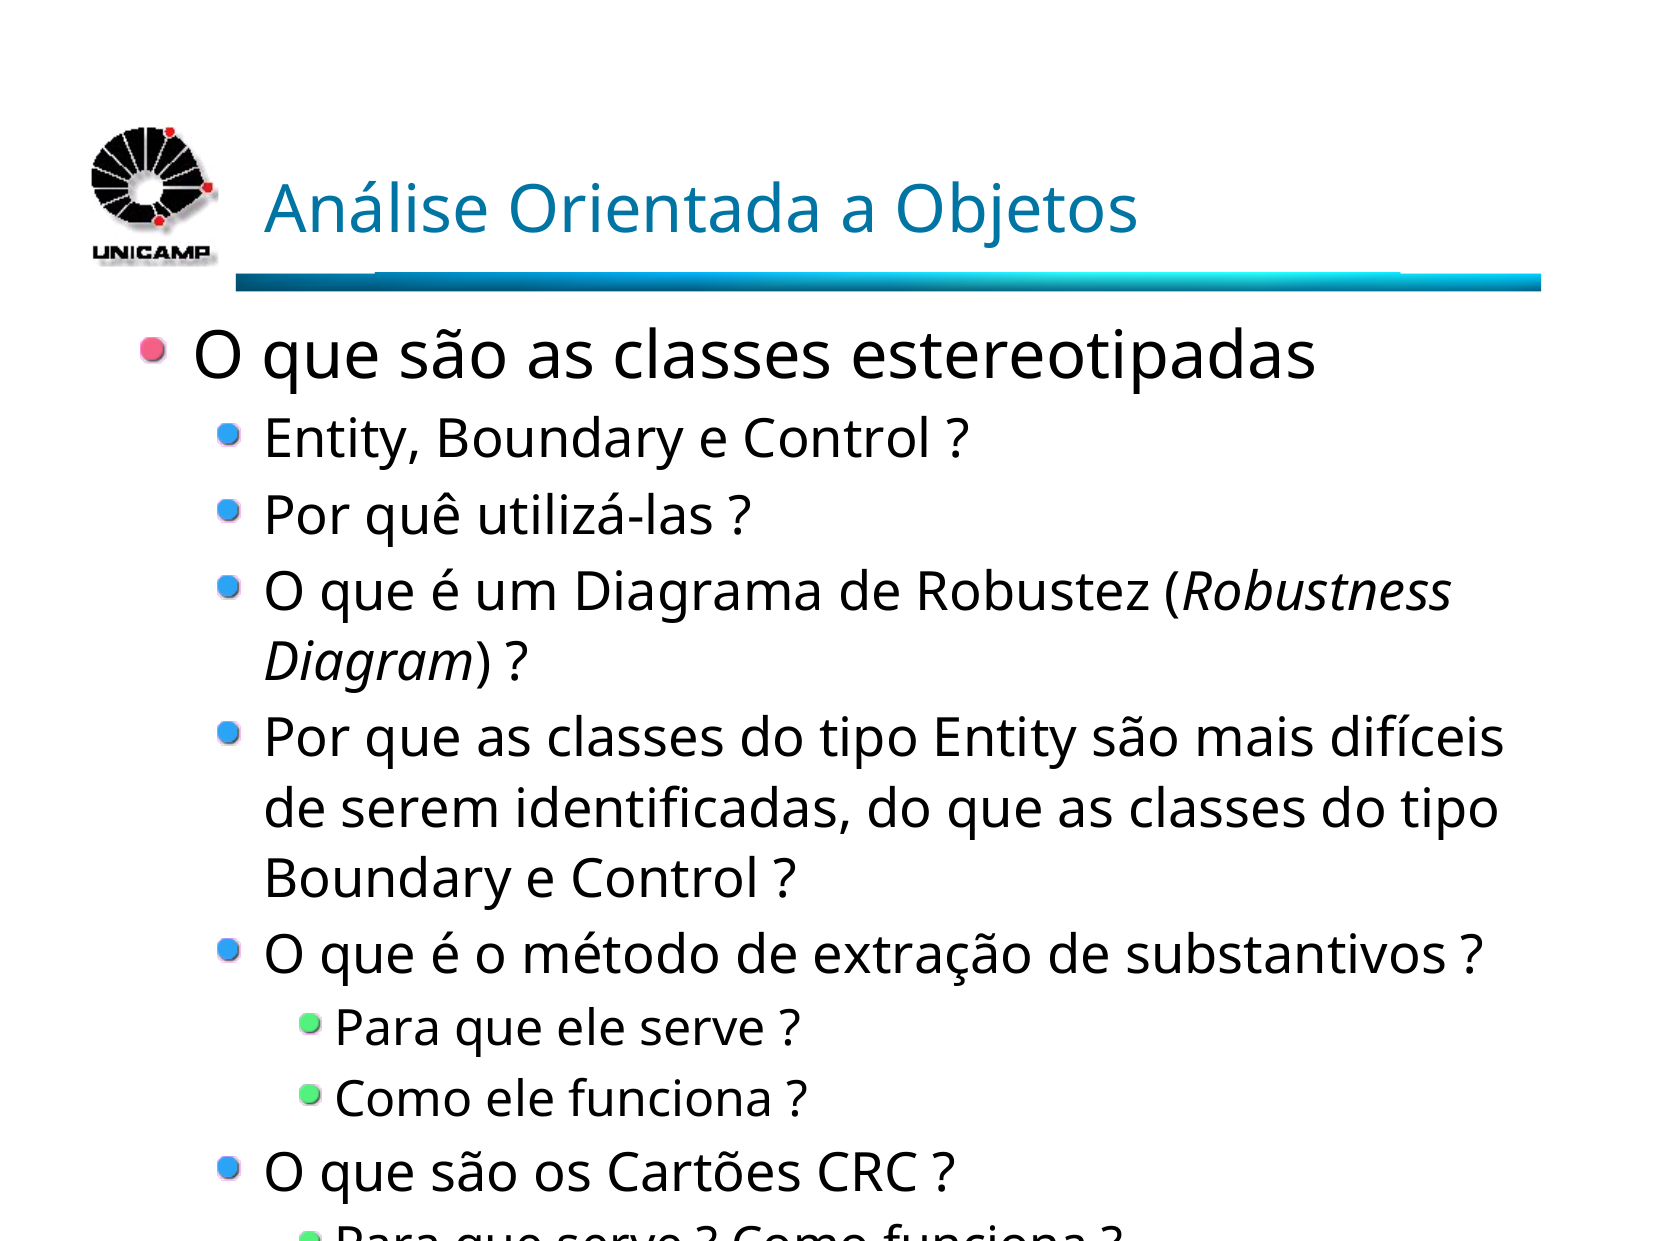

# Análise Orientada a Objetos
O que são as classes estereotipadas
Entity, Boundary e Control ?
Por quê utilizá-las ?
O que é um Diagrama de Robustez (Robustness Diagram) ?
Por que as classes do tipo Entity são mais difíceis de serem identificadas, do que as classes do tipo Boundary e Control ?
O que é o método de extração de substantivos ?
Para que ele serve ?
Como ele funciona ?
O que são os Cartões CRC ?
Para que serve ? Como funciona ?